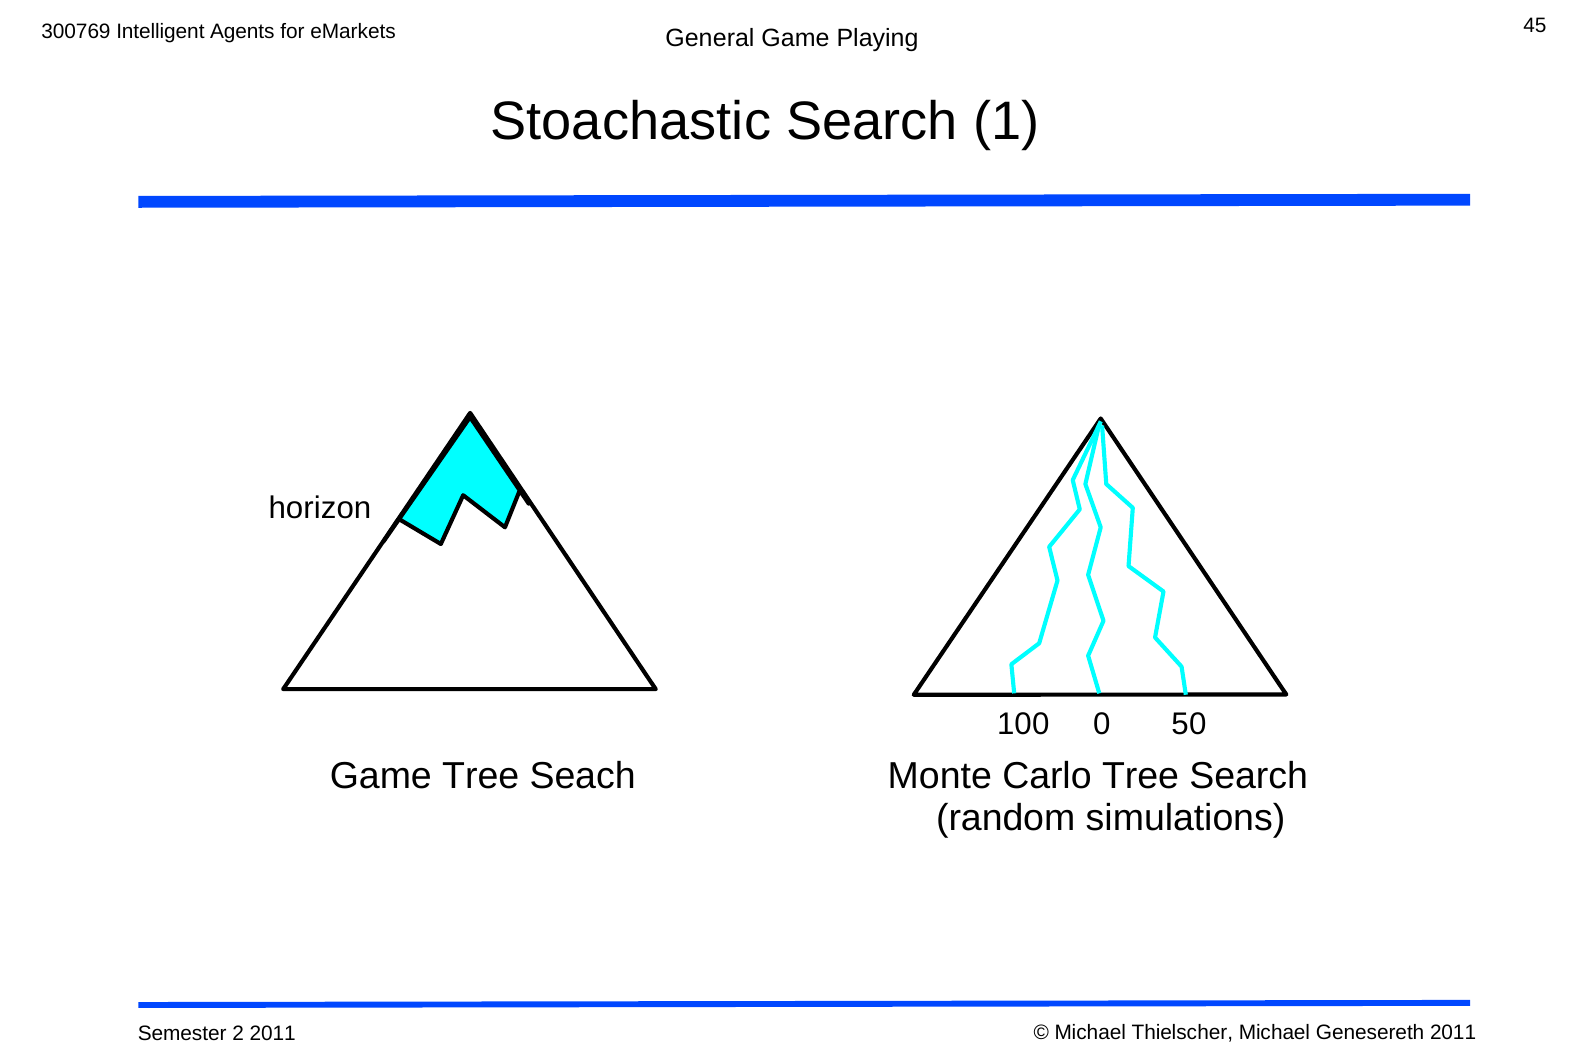

Stoachastic Search (1)
# horizon
 											100 0 50
 	Game Tree Seach		 Monte Carlo Tree Search (random simulations)